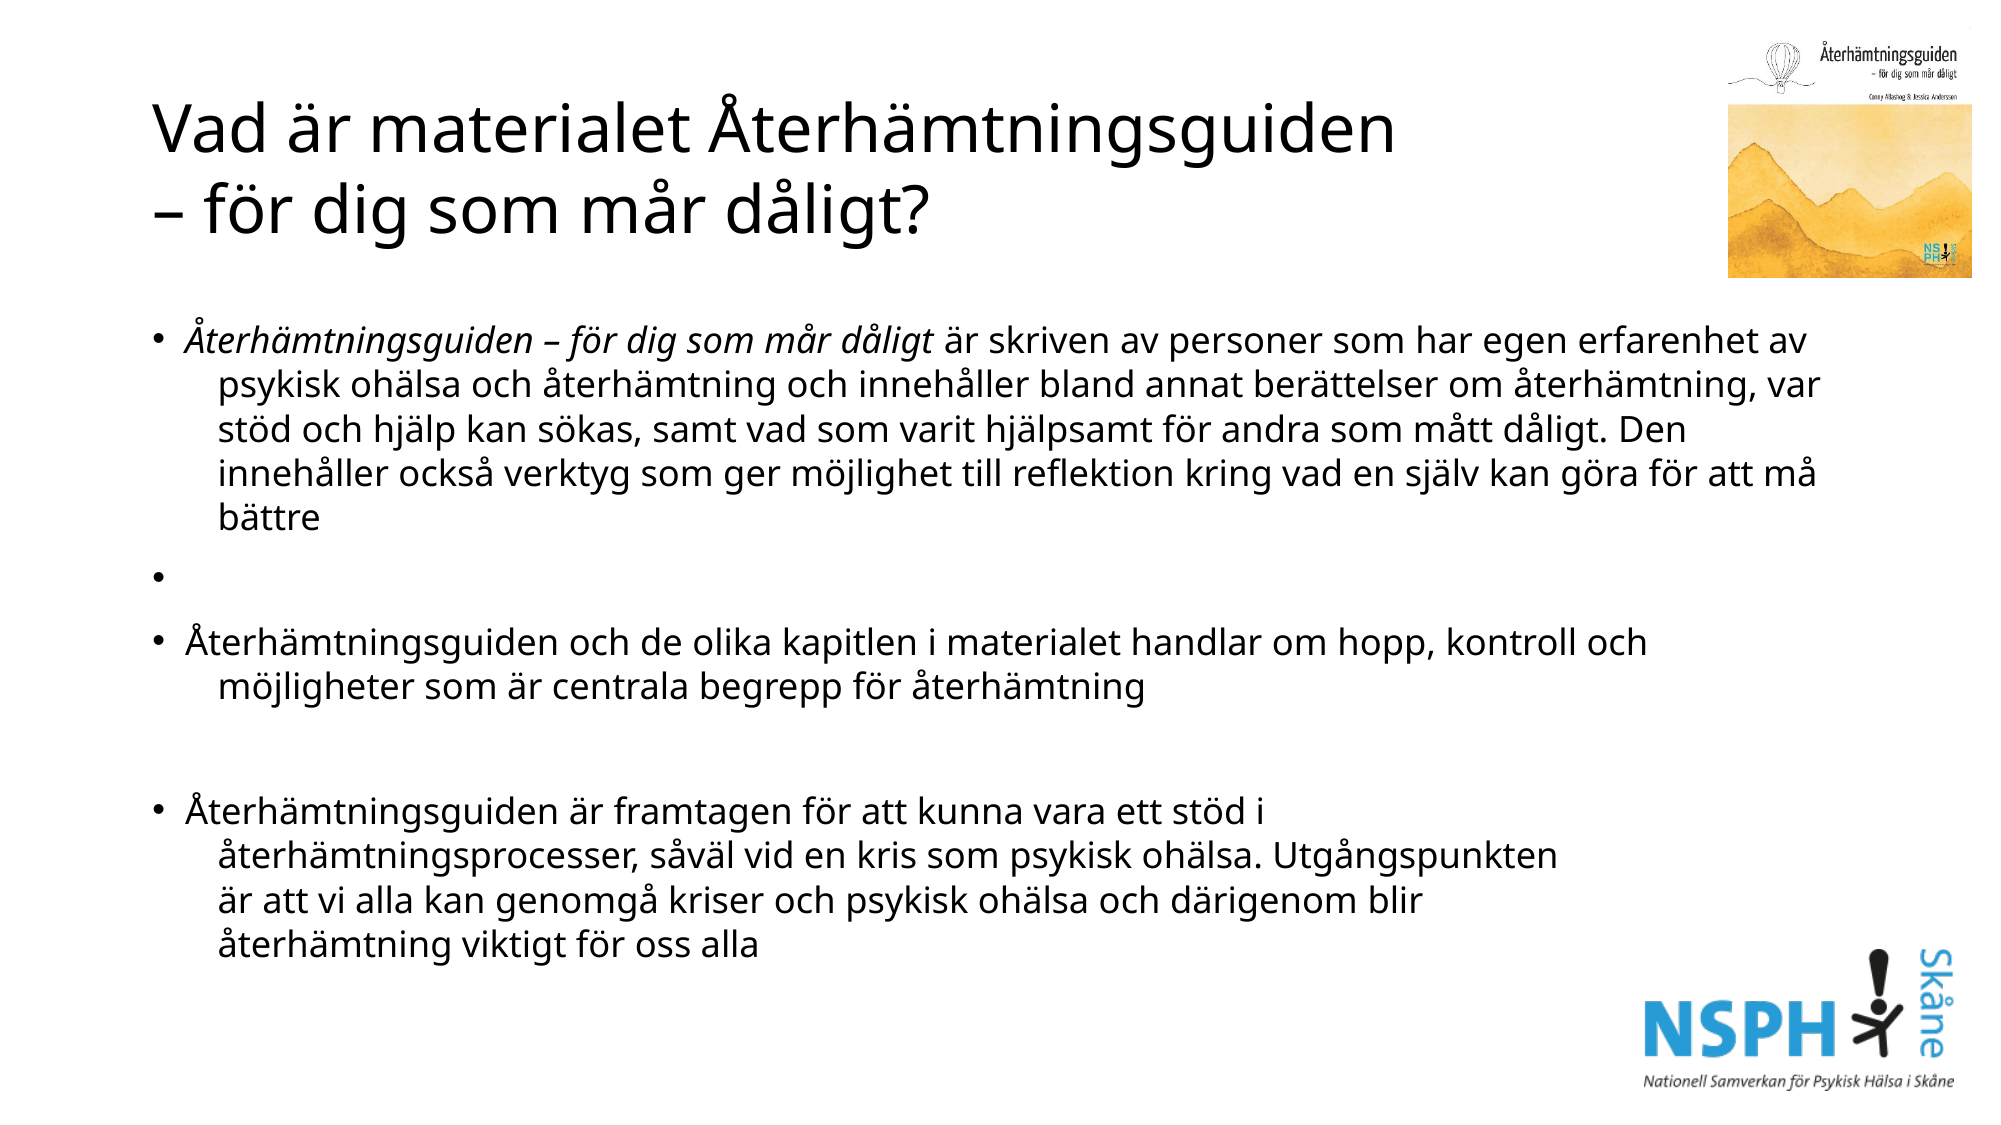

# Vad är materialet Återhämtningsguiden – för dig som mår dåligt?
Återhämtningsguiden – för dig som mår dåligt är skriven av personer som har egen erfarenhet av psykisk ohälsa och återhämtning och innehåller bland annat berättelser om återhämtning, var stöd och hjälp kan sökas, samt vad som varit hjälpsamt för andra som mått dåligt. Den innehåller också verktyg som ger möjlighet till reflektion kring vad en själv kan göra för att må bättre
Återhämtningsguiden och de olika kapitlen i materialet handlar om hopp, kontroll och möjligheter som är centrala begrepp för återhämtning
Återhämtningsguiden är framtagen för att kunna vara ett stöd i
återhämtningsprocesser, såväl vid en kris som psykisk ohälsa. Utgångspunkten
är att vi alla kan genomgå kriser och psykisk ohälsa och därigenom blir
återhämtning viktigt för oss alla